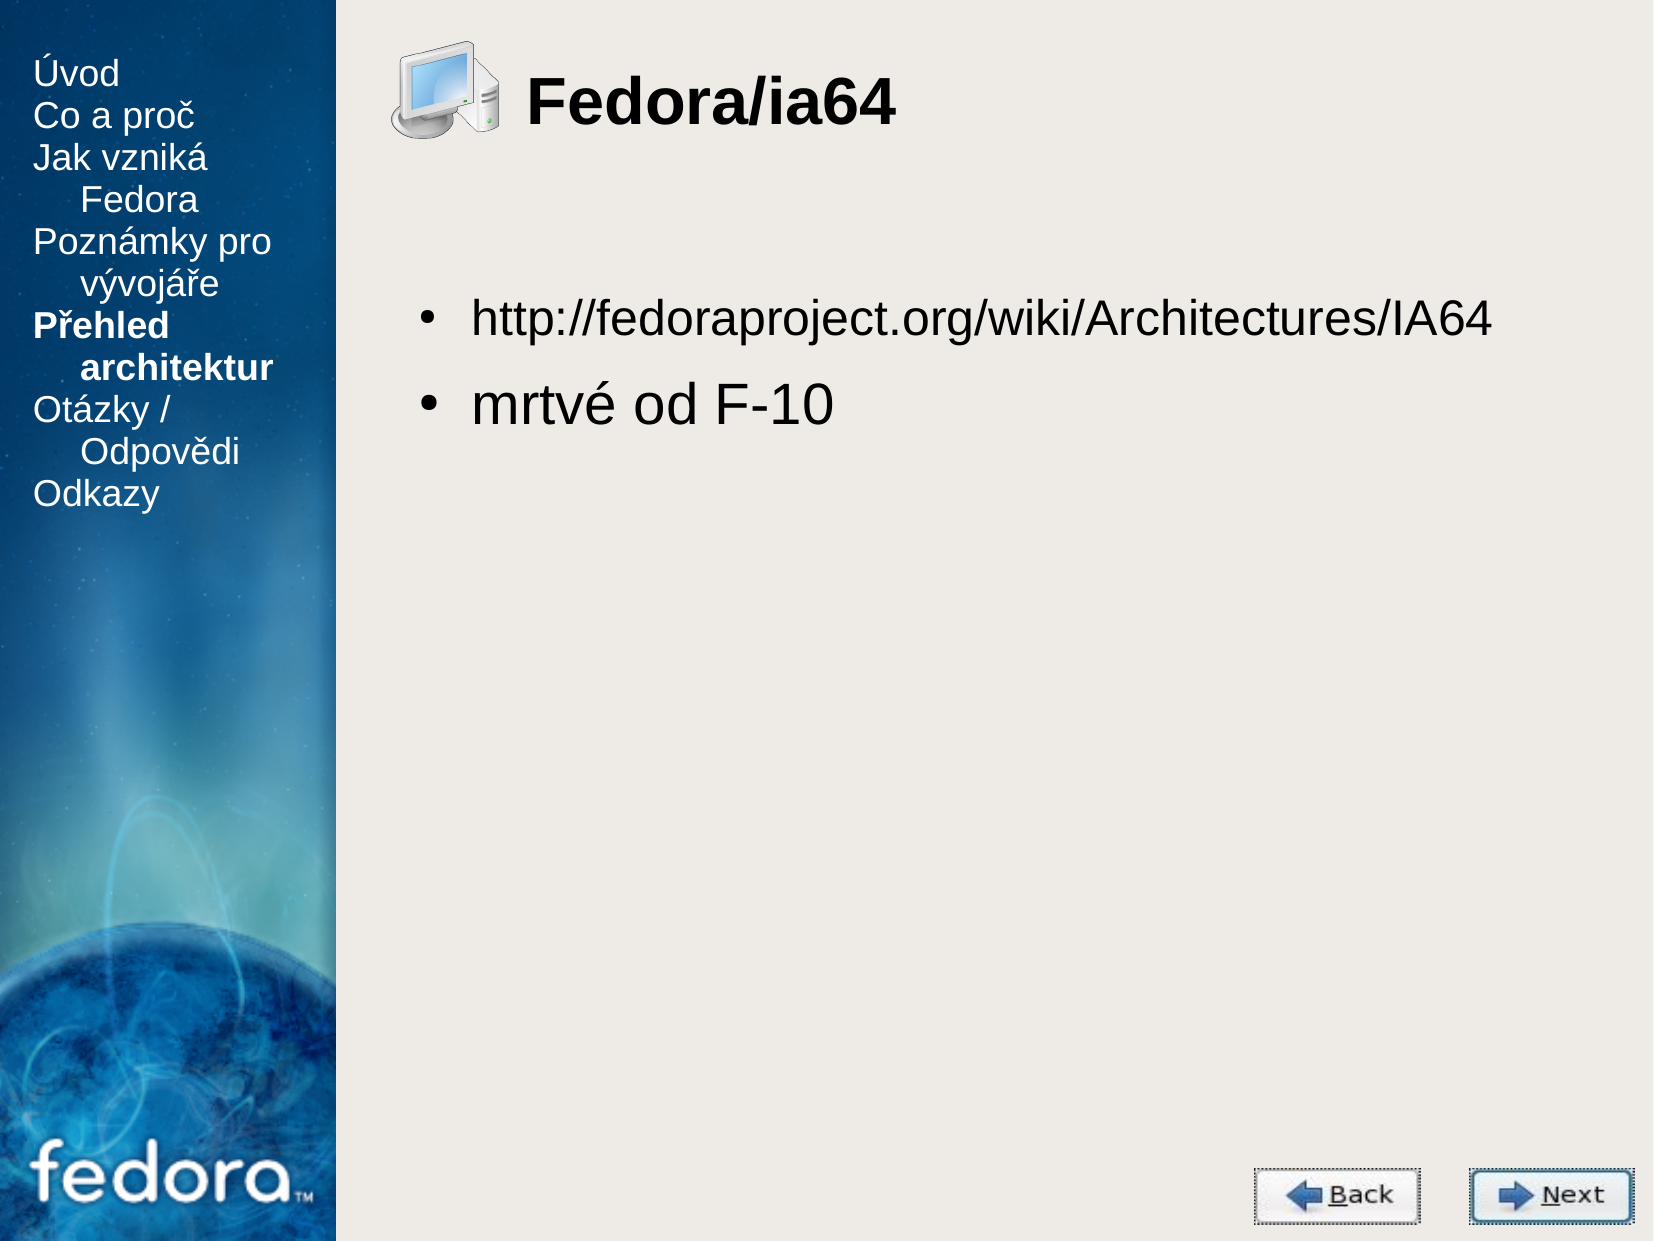

Úvod
Co a proč
Jak vzniká Fedora
Poznámky pro vývojáře
Přehled architektur
Otázky / Odpovědi
Odkazy
# Agenda
Fedora/ia64
http://fedoraproject.org/wiki/Architectures/IA64
mrtvé od F-10